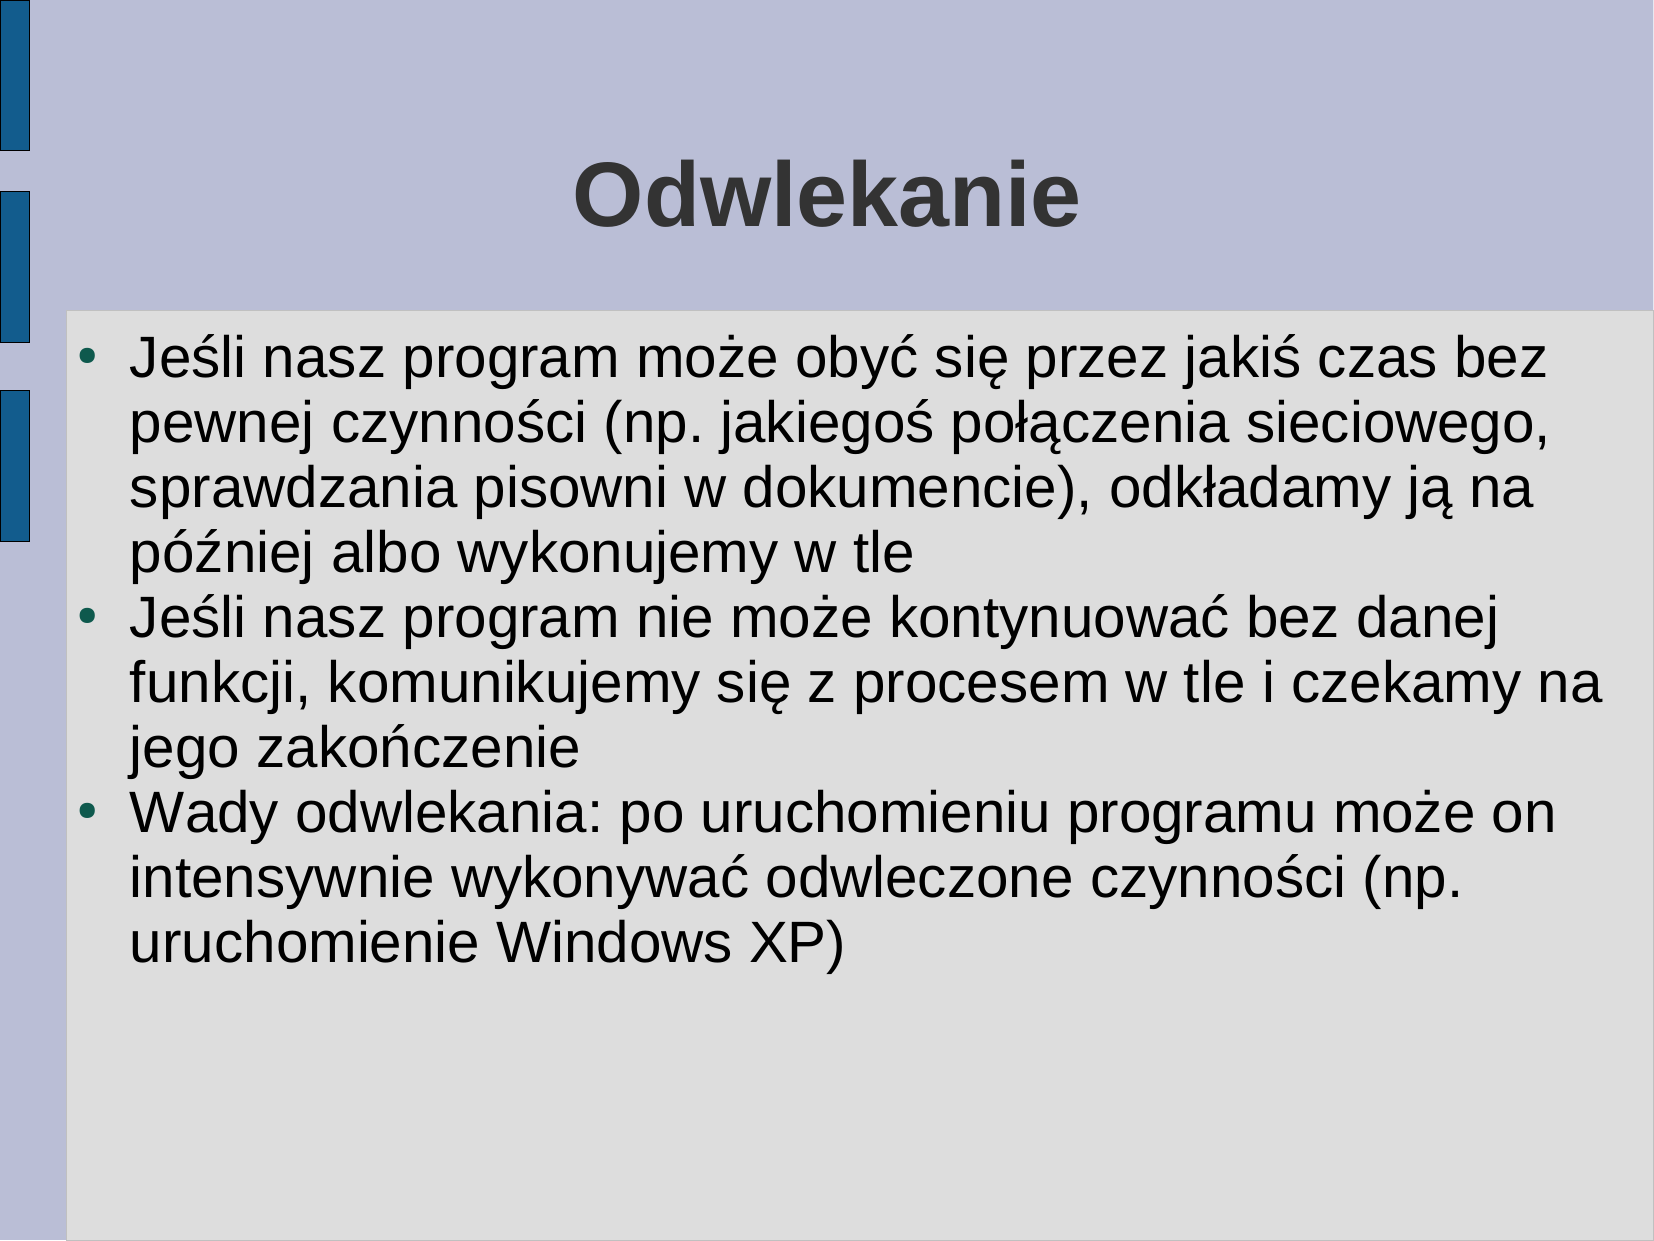

# Odwlekanie
Jeśli nasz program może obyć się przez jakiś czas bez pewnej czynności (np. jakiegoś połączenia sieciowego, sprawdzania pisowni w dokumencie), odkładamy ją na później albo wykonujemy w tle
Jeśli nasz program nie może kontynuować bez danej funkcji, komunikujemy się z procesem w tle i czekamy na jego zakończenie
Wady odwlekania: po uruchomieniu programu może on intensywnie wykonywać odwleczone czynności (np. uruchomienie Windows XP)